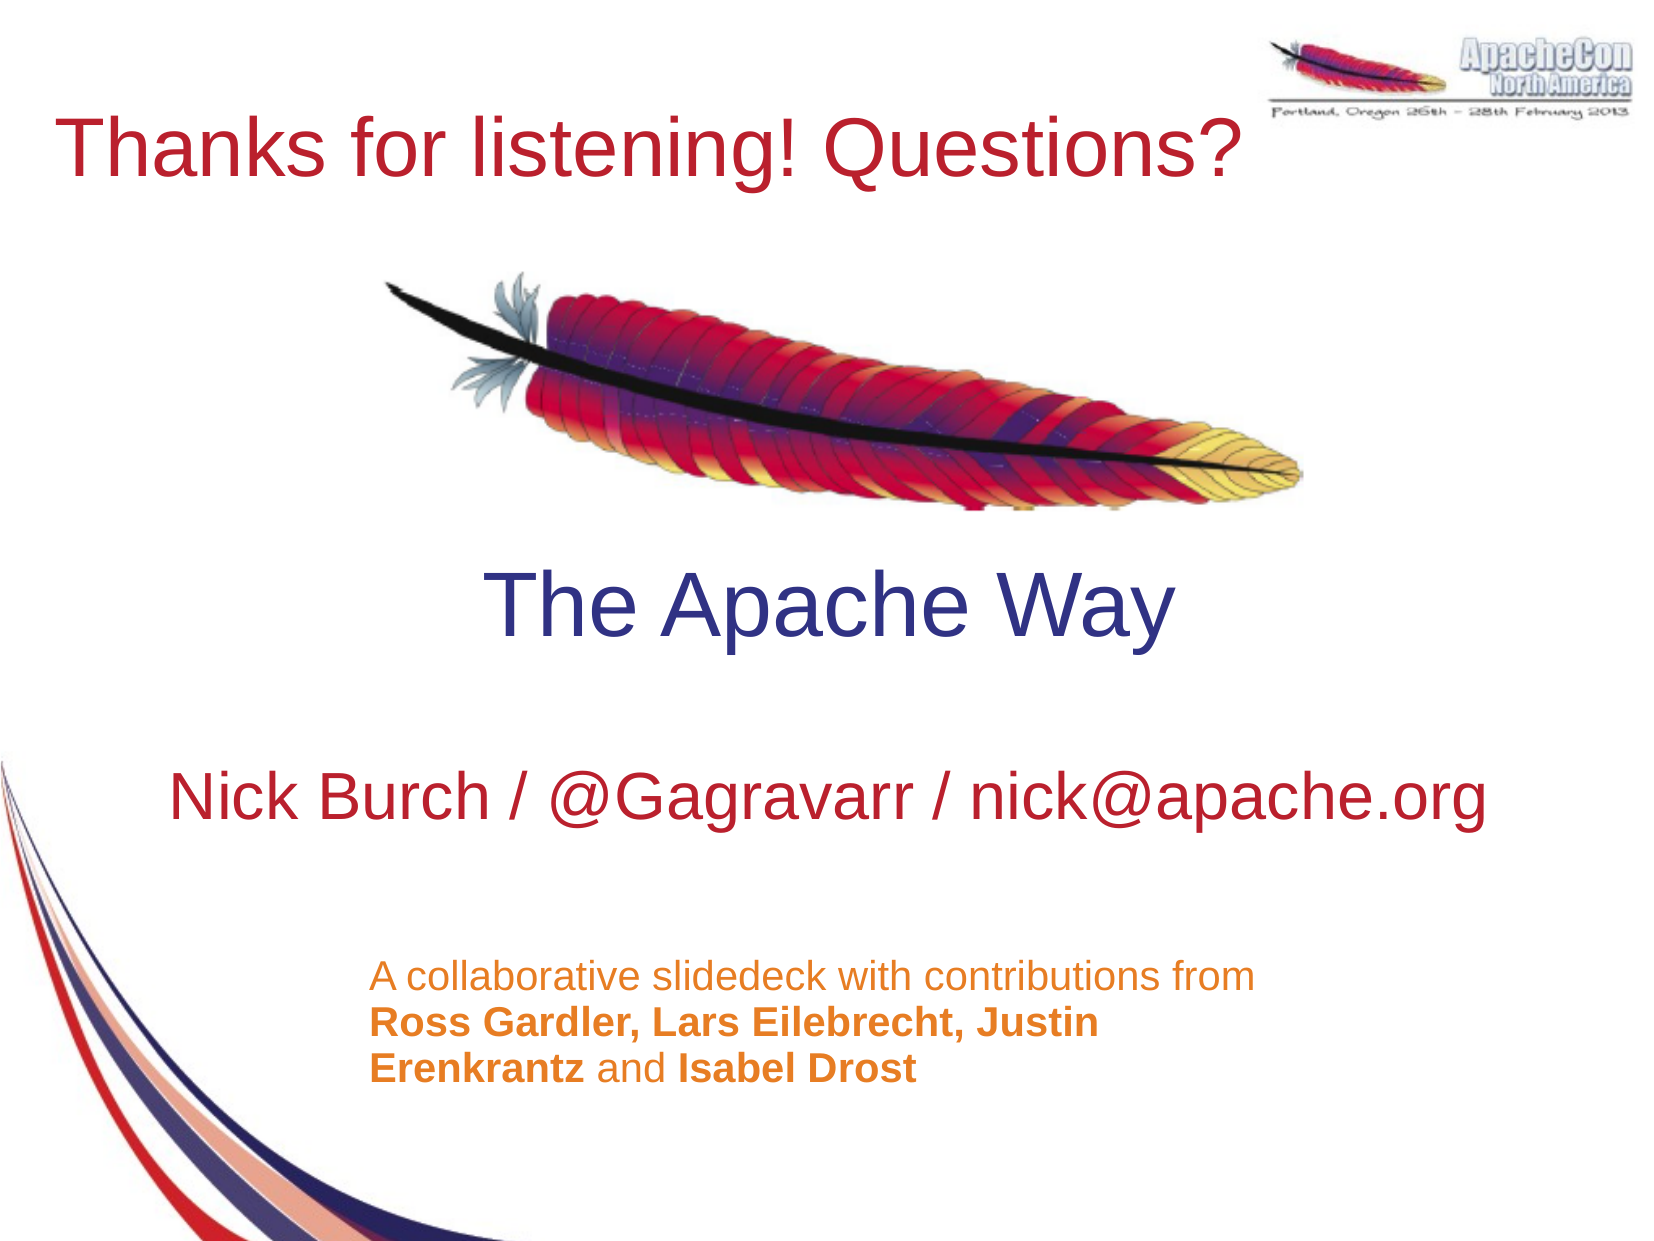

Thanks for listening! Questions?
# The Apache Way Nick Burch / @Gagravarr / nick@apache.org
A collaborative slidedeck with contributions from
Ross Gardler, Lars Eilebrecht, Justin Erenkrantz and Isabel Drost